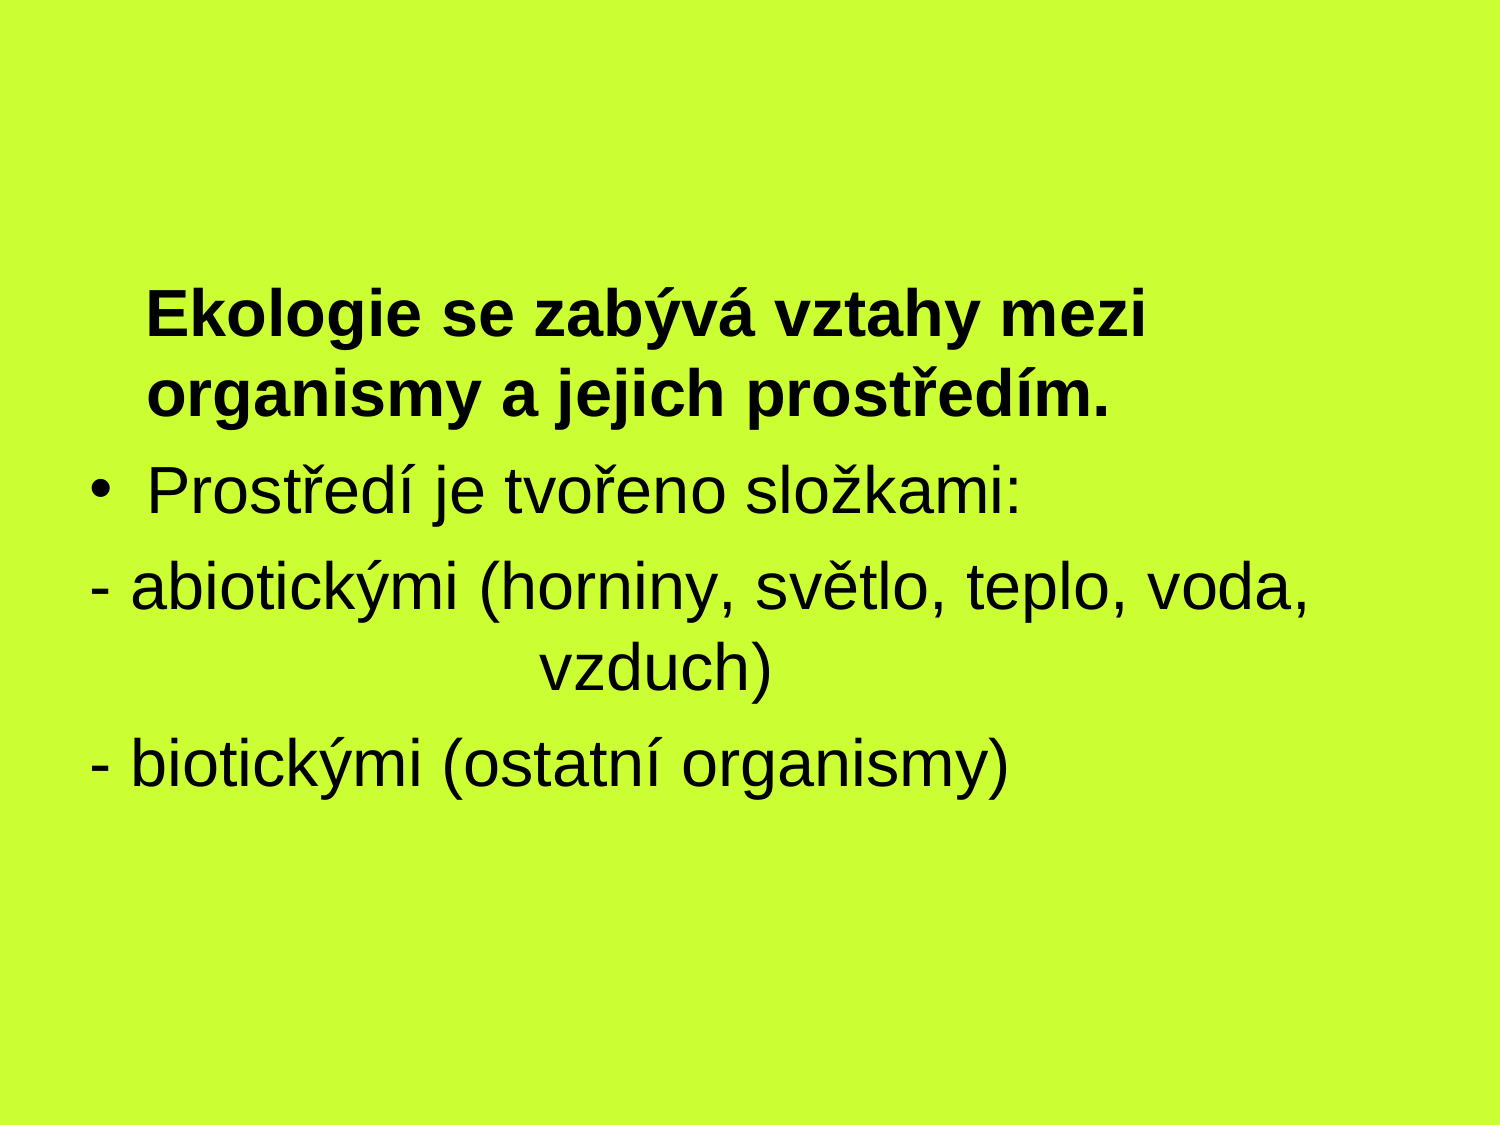

#
 Ekologie se zabývá vztahy mezi organismy a jejich prostředím.
Prostředí je tvořeno složkami:
- abiotickými (horniny, světlo, teplo, voda, 			vzduch)
- biotickými (ostatní organismy)